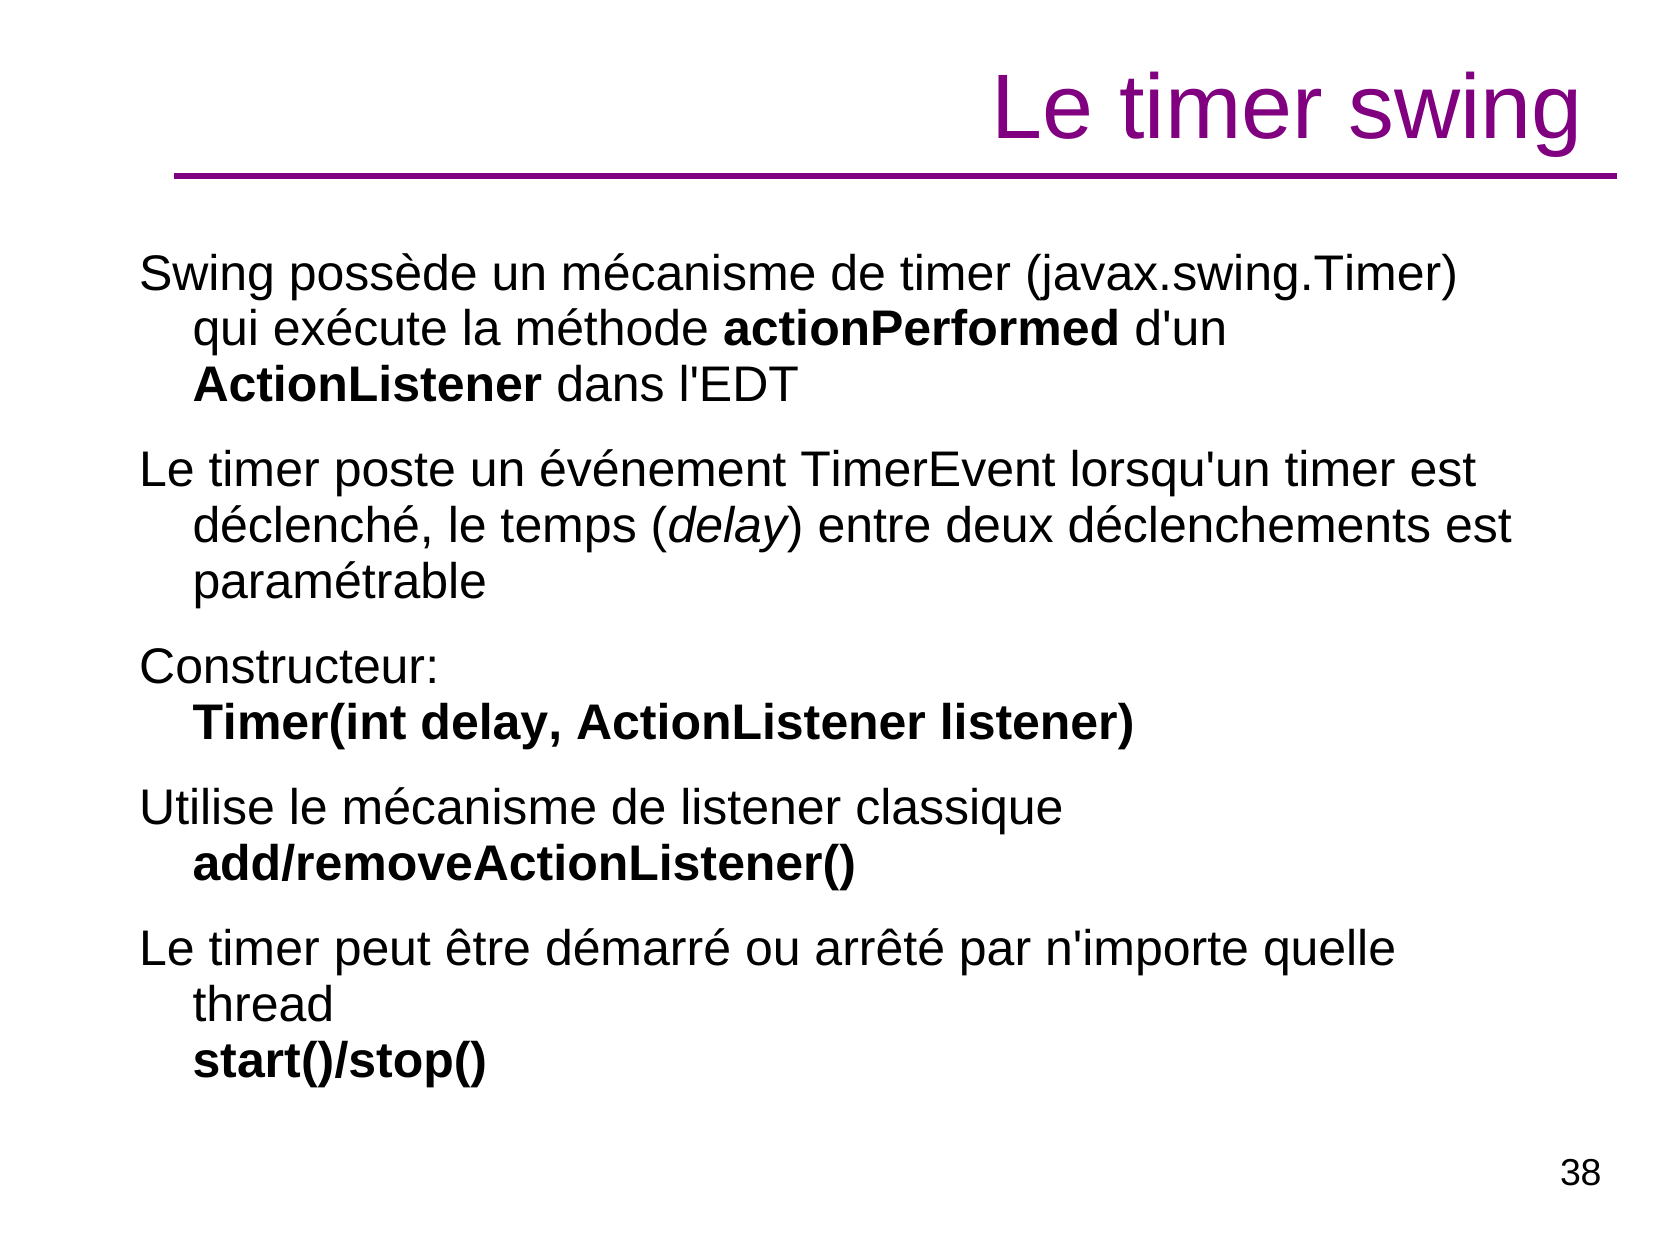

# Le timer swing
Swing possède un mécanisme de timer (javax.swing.Timer) qui exécute la méthode actionPerformed d'un ActionListener dans l'EDT
Le timer poste un événement TimerEvent lorsqu'un timer est déclenché, le temps (delay) entre deux déclenchements est paramétrable
Constructeur:
Timer(int delay, ActionListener listener)
Utilise le mécanisme de listener classique
add/removeActionListener()
Le timer peut être démarré ou arrêté par n'importe quelle thread
start()/stop()